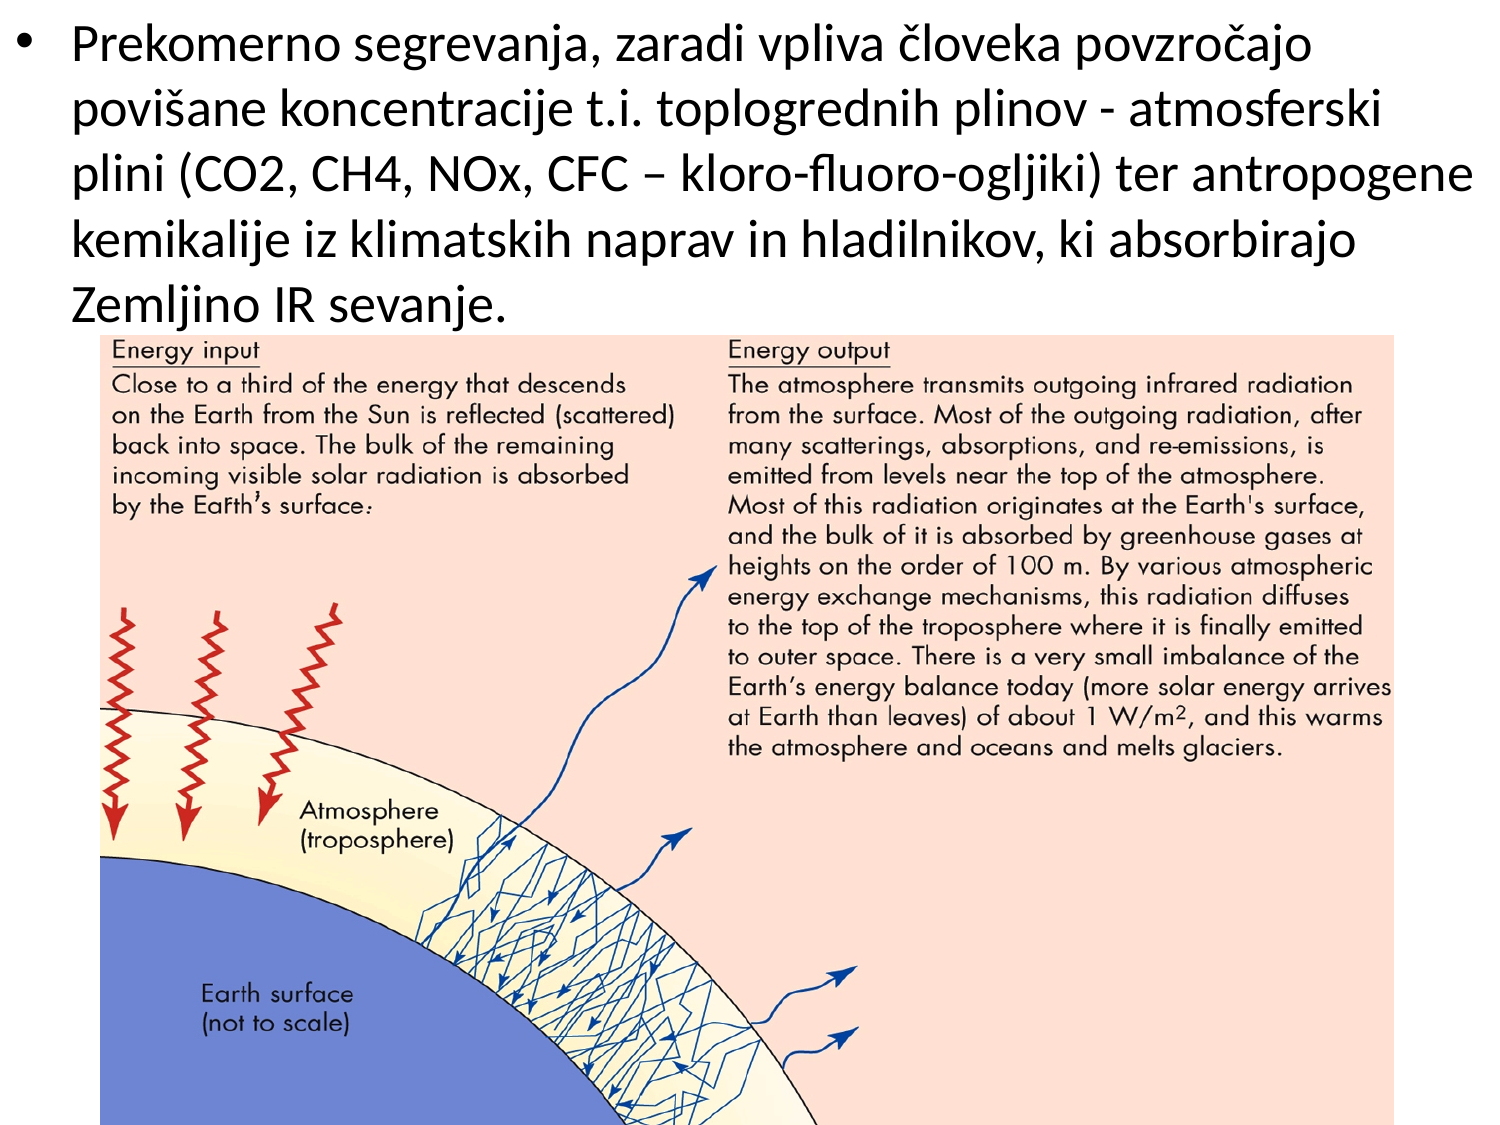

# Prekomerno segrevanja, zaradi vpliva človeka povzročajo povišane koncentracije t.i. toplogrednih plinov - atmosferski plini (CO2, CH4, NOx, CFC – kloro-fluoro-ogljiki) ter antropogene kemikalije iz klimatskih naprav in hladilnikov, ki absorbirajo Zemljino IR sevanje.